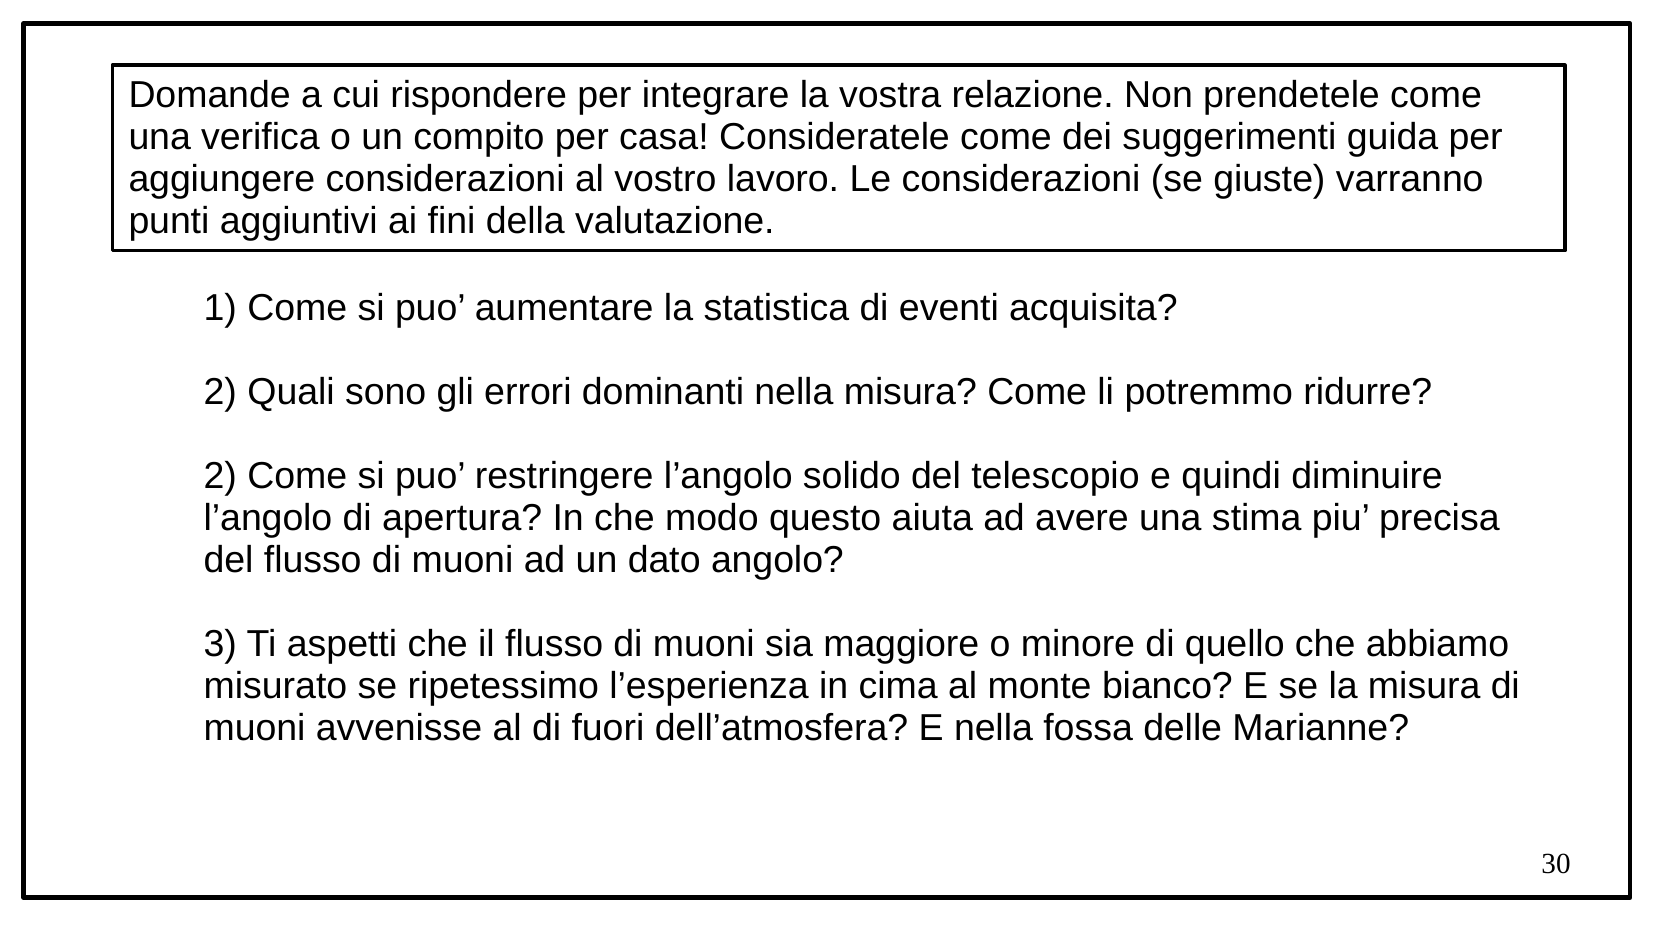

Domande a cui rispondere per integrare la vostra relazione. Non prendetele come una verifica o un compito per casa! Consideratele come dei suggerimenti guida per aggiungere considerazioni al vostro lavoro. Le considerazioni (se giuste) varranno punti aggiuntivi ai fini della valutazione.
1) Come si puo’ aumentare la statistica di eventi acquisita?
2) Quali sono gli errori dominanti nella misura? Come li potremmo ridurre?
2) Come si puo’ restringere l’angolo solido del telescopio e quindi diminuire l’angolo di apertura? In che modo questo aiuta ad avere una stima piu’ precisa del flusso di muoni ad un dato angolo?
3) Ti aspetti che il flusso di muoni sia maggiore o minore di quello che abbiamo misurato se ripetessimo l’esperienza in cima al monte bianco? E se la misura di muoni avvenisse al di fuori dell’atmosfera? E nella fossa delle Marianne?
30